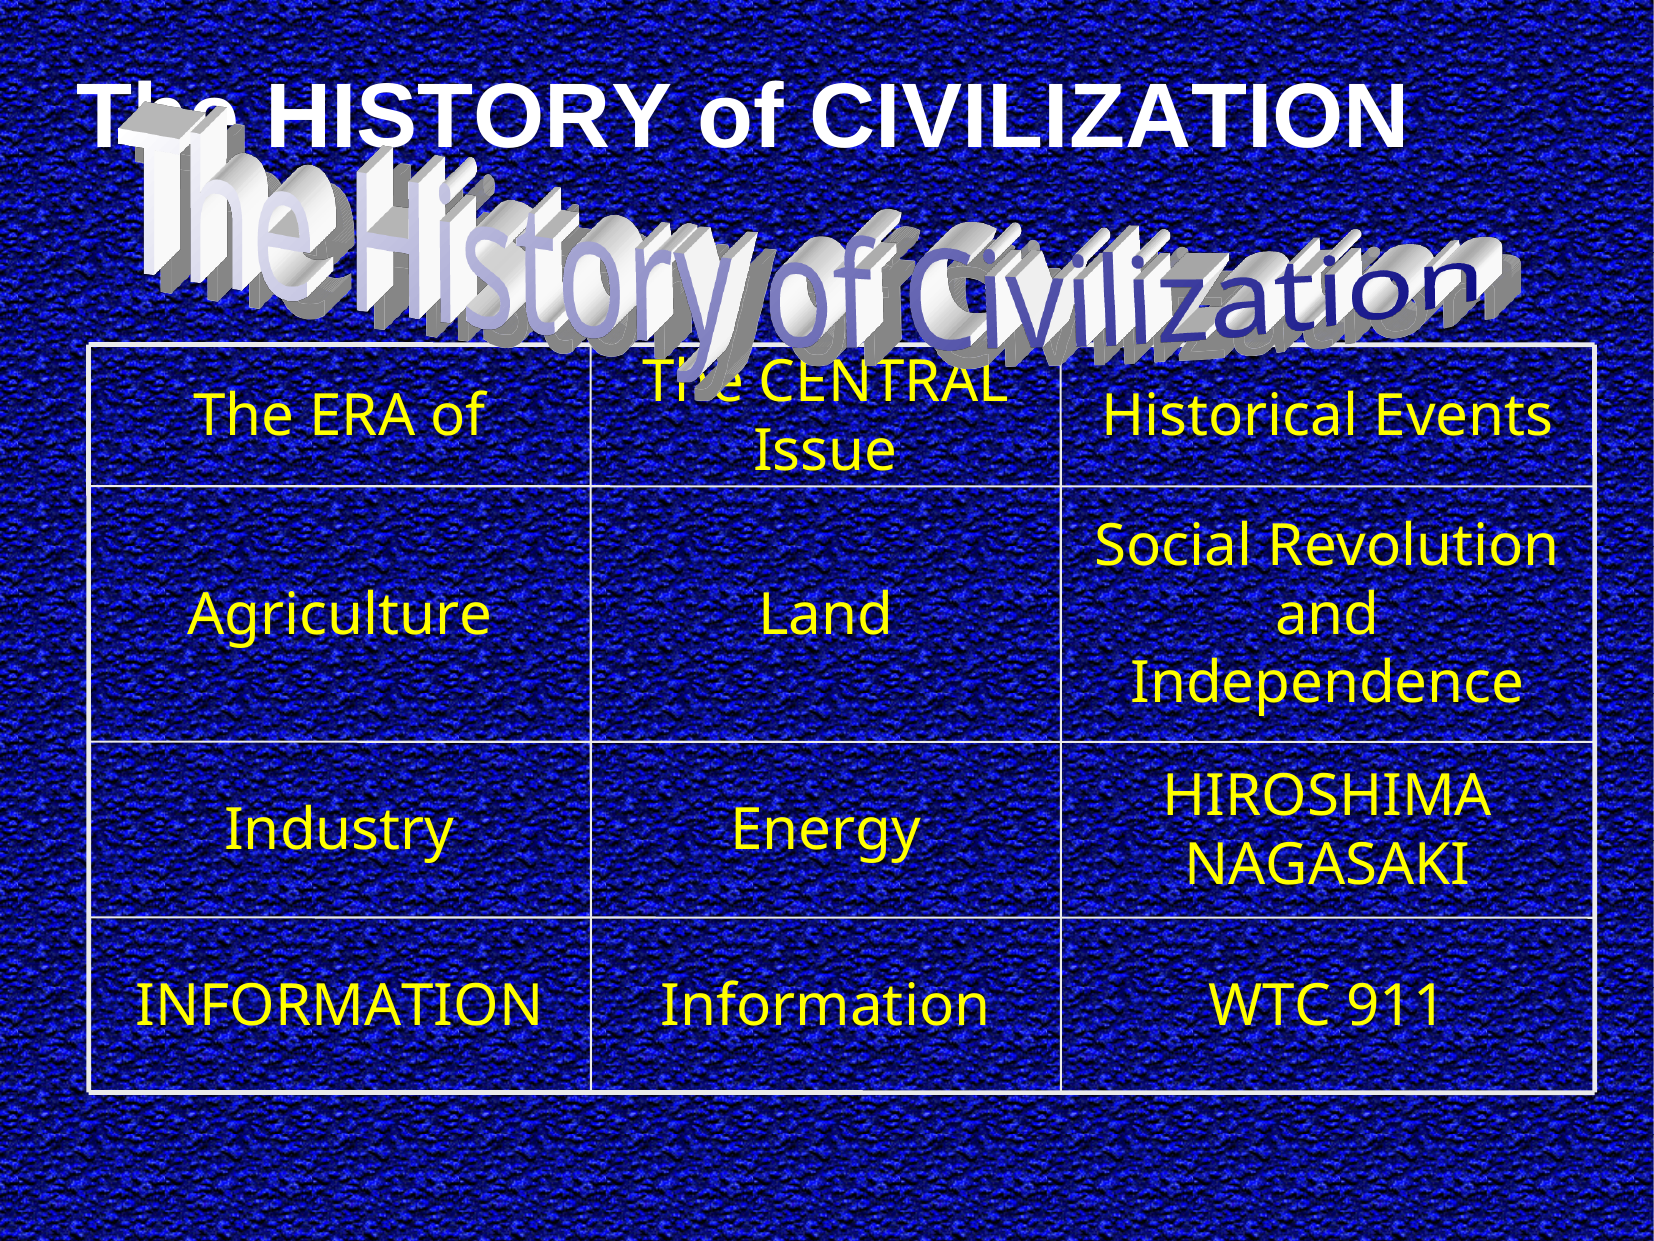

# The HISTORY of CIVILIZATION
The History of Civilization
The ERA of
The CENTRAL Issue
Historical Events
Agriculture
Land
Social Revolution and Independence
Industry
Energy
HIROSHIMA NAGASAKI
INFORMATION
Information
WTC 911